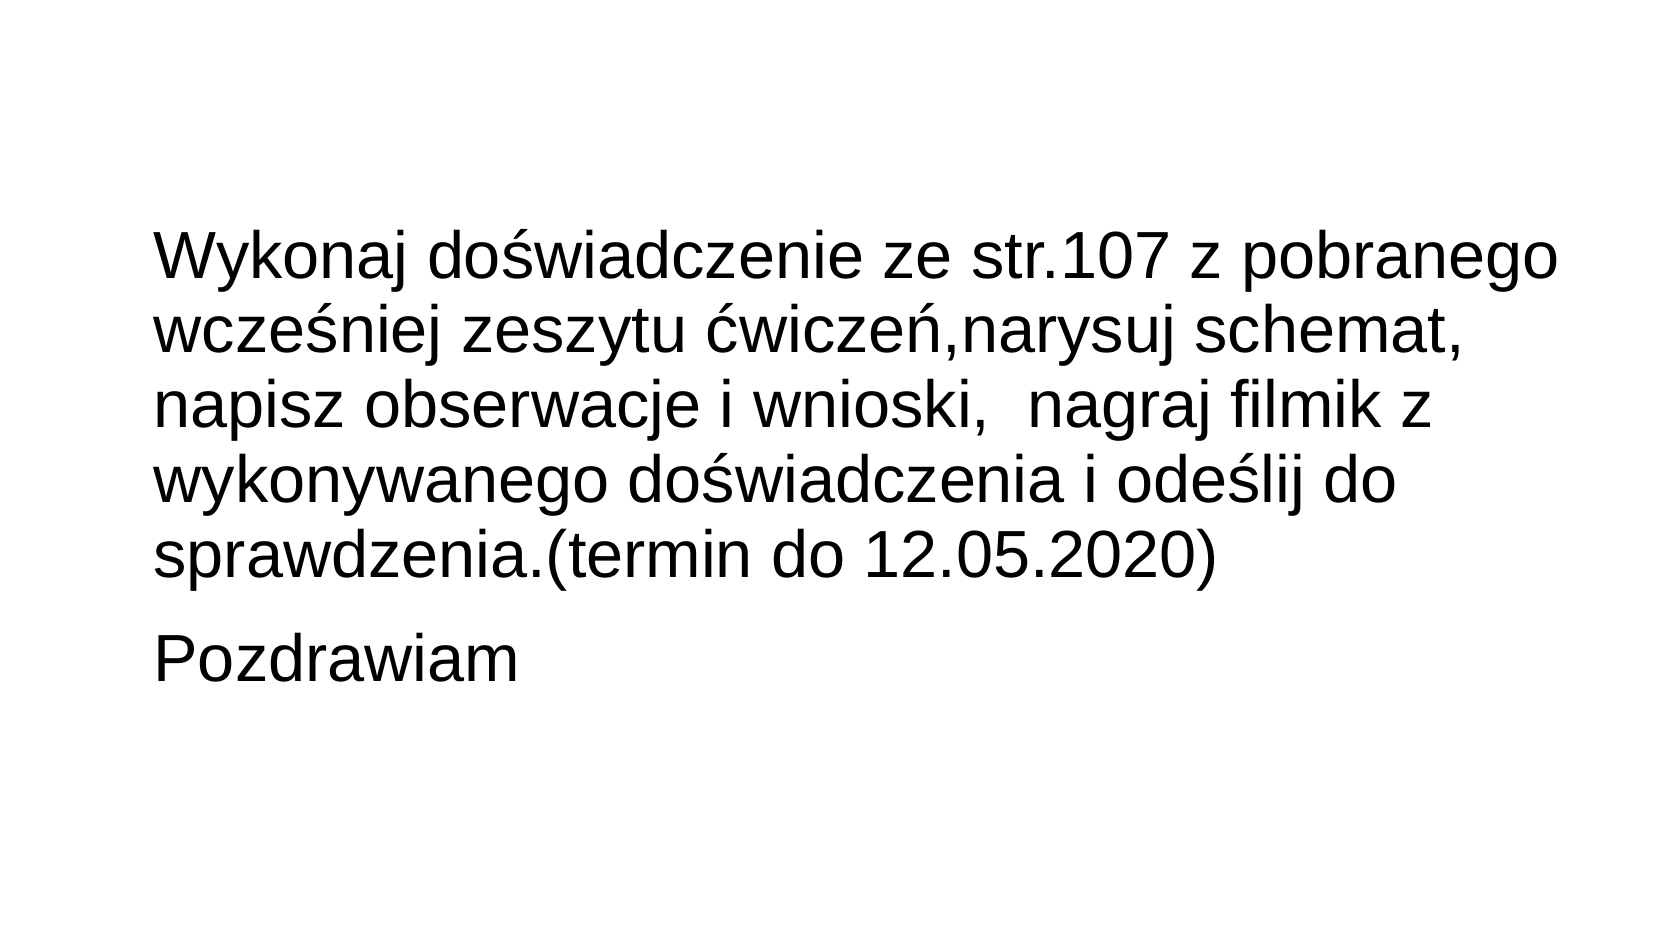

#
Wykonaj doświadczenie ze str.107 z pobranego wcześniej zeszytu ćwiczeń,narysuj schemat, napisz obserwacje i wnioski, nagraj filmik z wykonywanego doświadczenia i odeślij do sprawdzenia.(termin do 12.05.2020)
Pozdrawiam